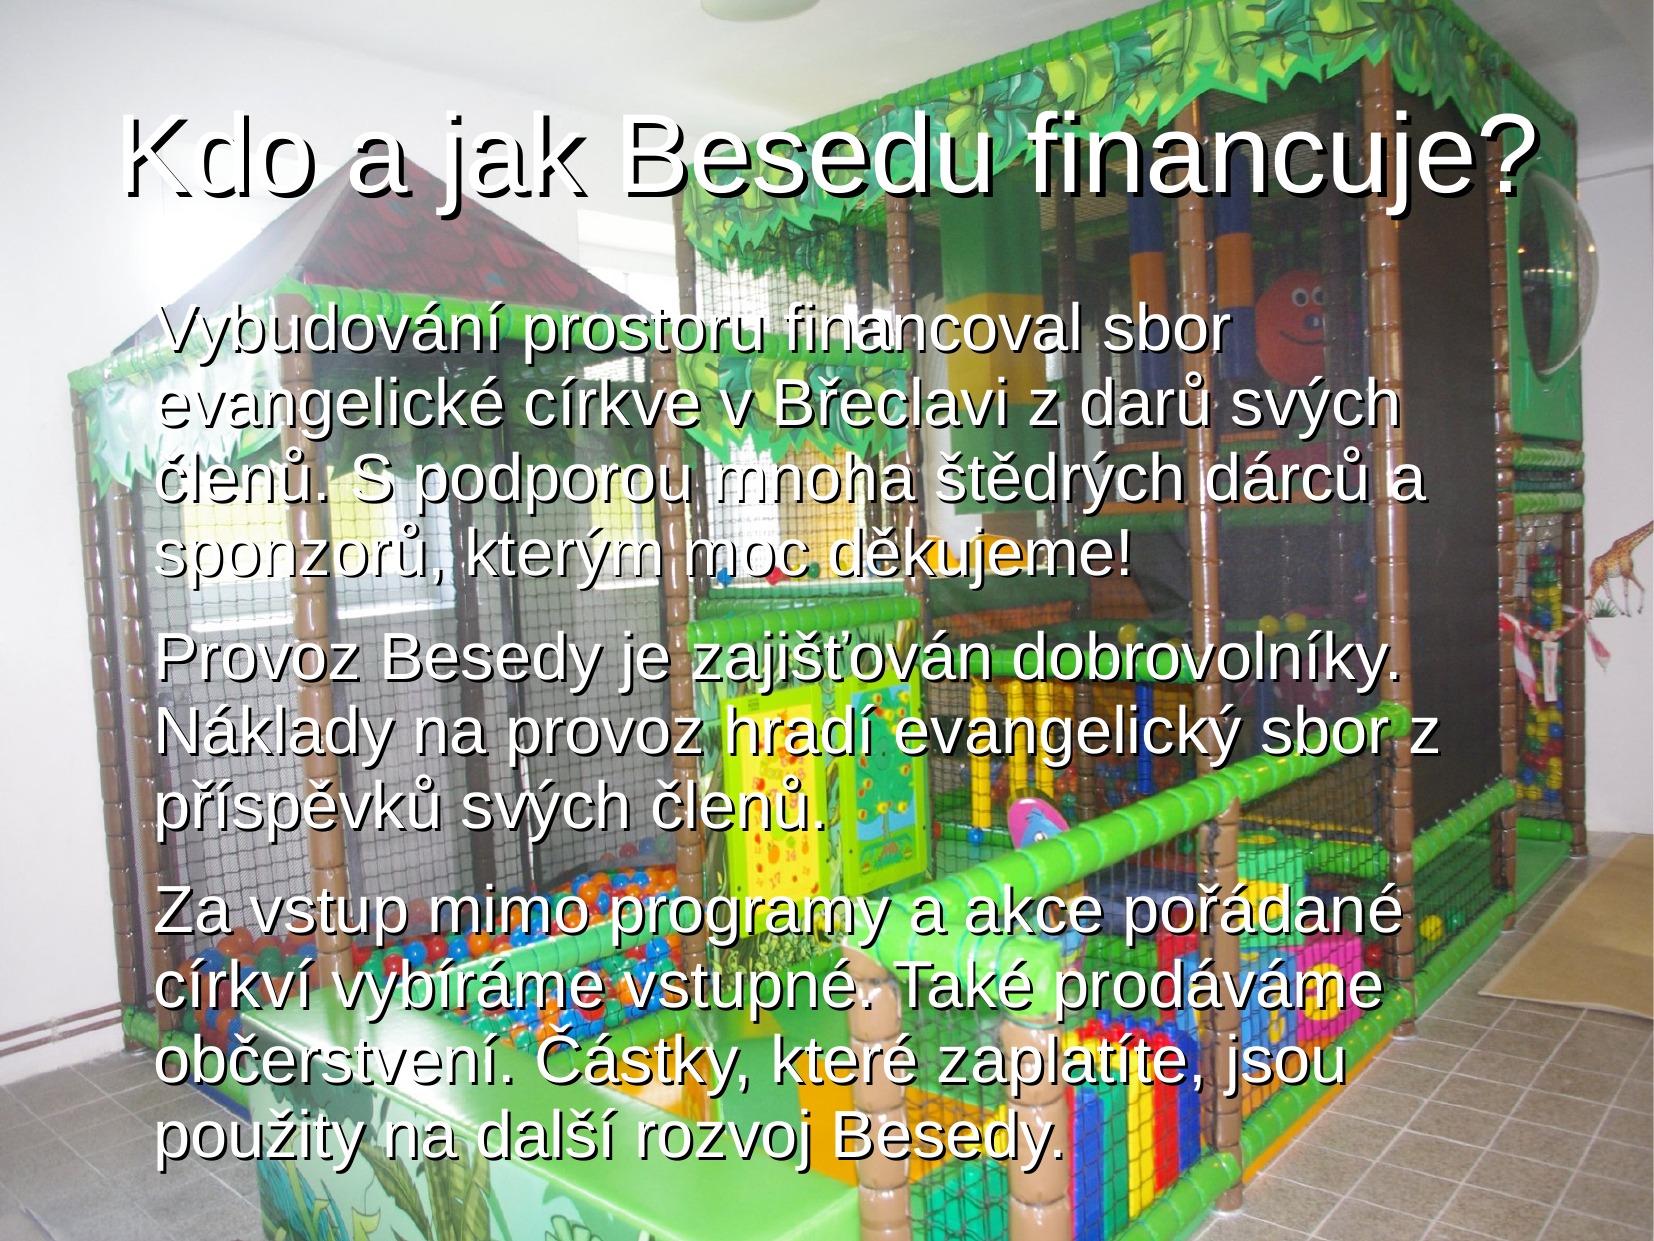

# Kdo a jak Besedu financuje?
Vybudování prostoru financoval sbor evangelické církve v Břeclavi z darů svých členů. S podporou mnoha štědrých dárců a sponzorů, kterým moc děkujeme!
Provoz Besedy je zajišťován dobrovolníky. Náklady na provoz hradí evangelický sbor z příspěvků svých členů.
Za vstup mimo programy a akce pořádané církví vybíráme vstupné. Také prodáváme občerstvení. Částky, které zaplatíte, jsou použity na další rozvoj Besedy.